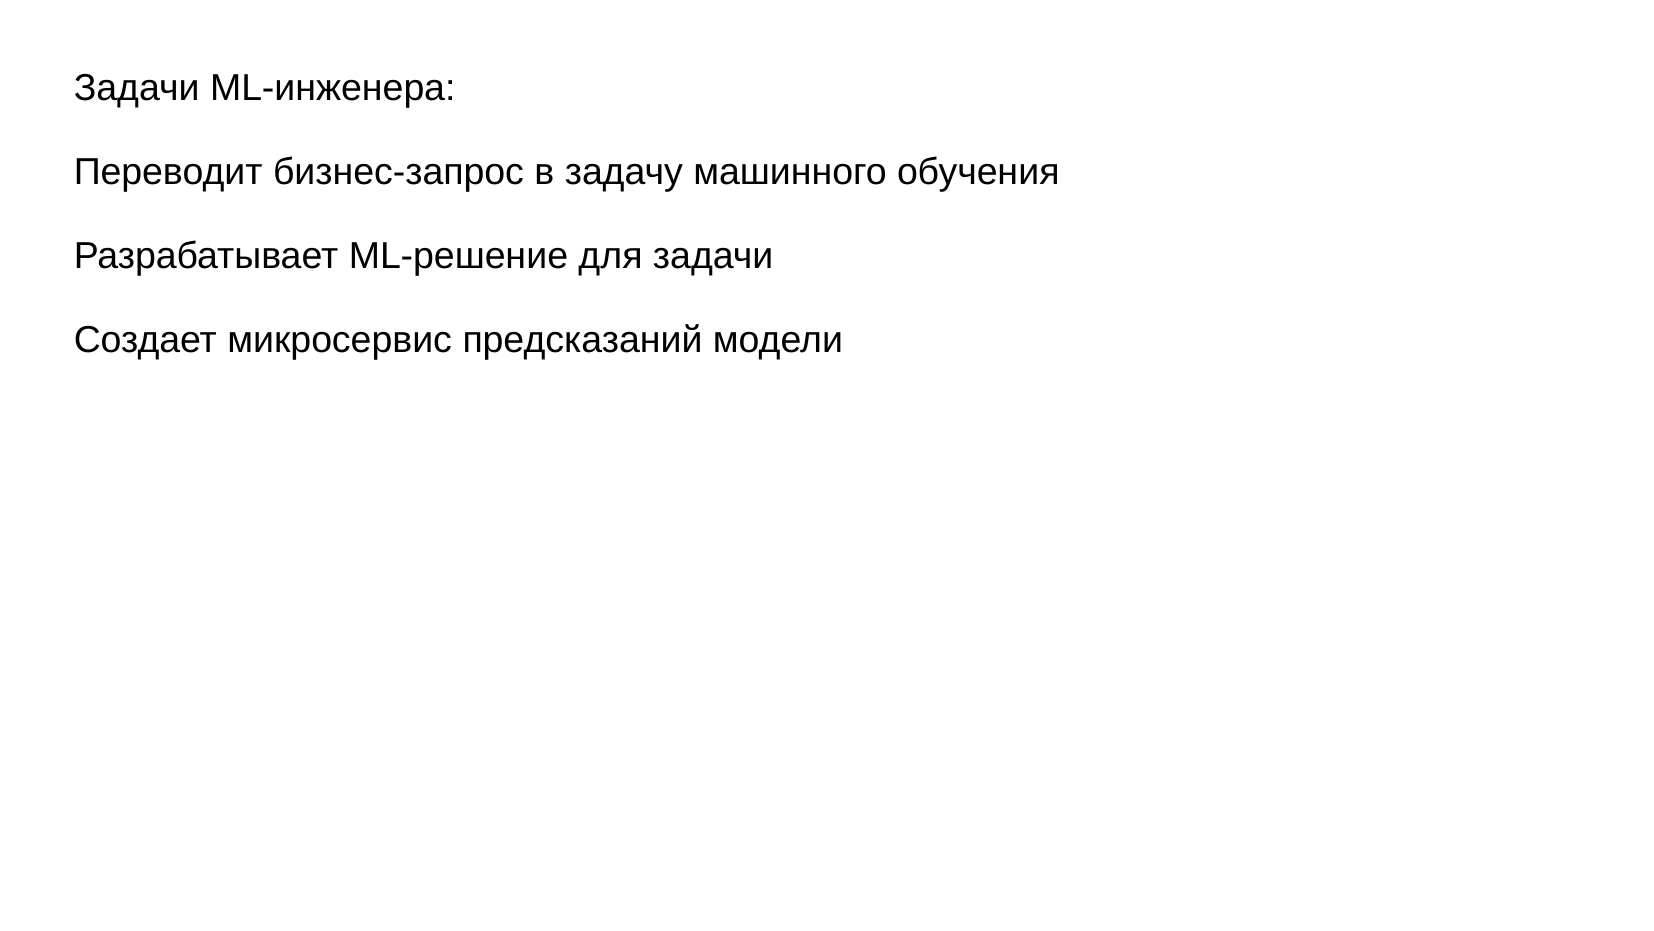

Задачи ML-инженера:
Переводит бизнес-запрос в задачу машинного обучения
Разрабатывает ML-решение для задачи
Создает микросервис предсказаний модели